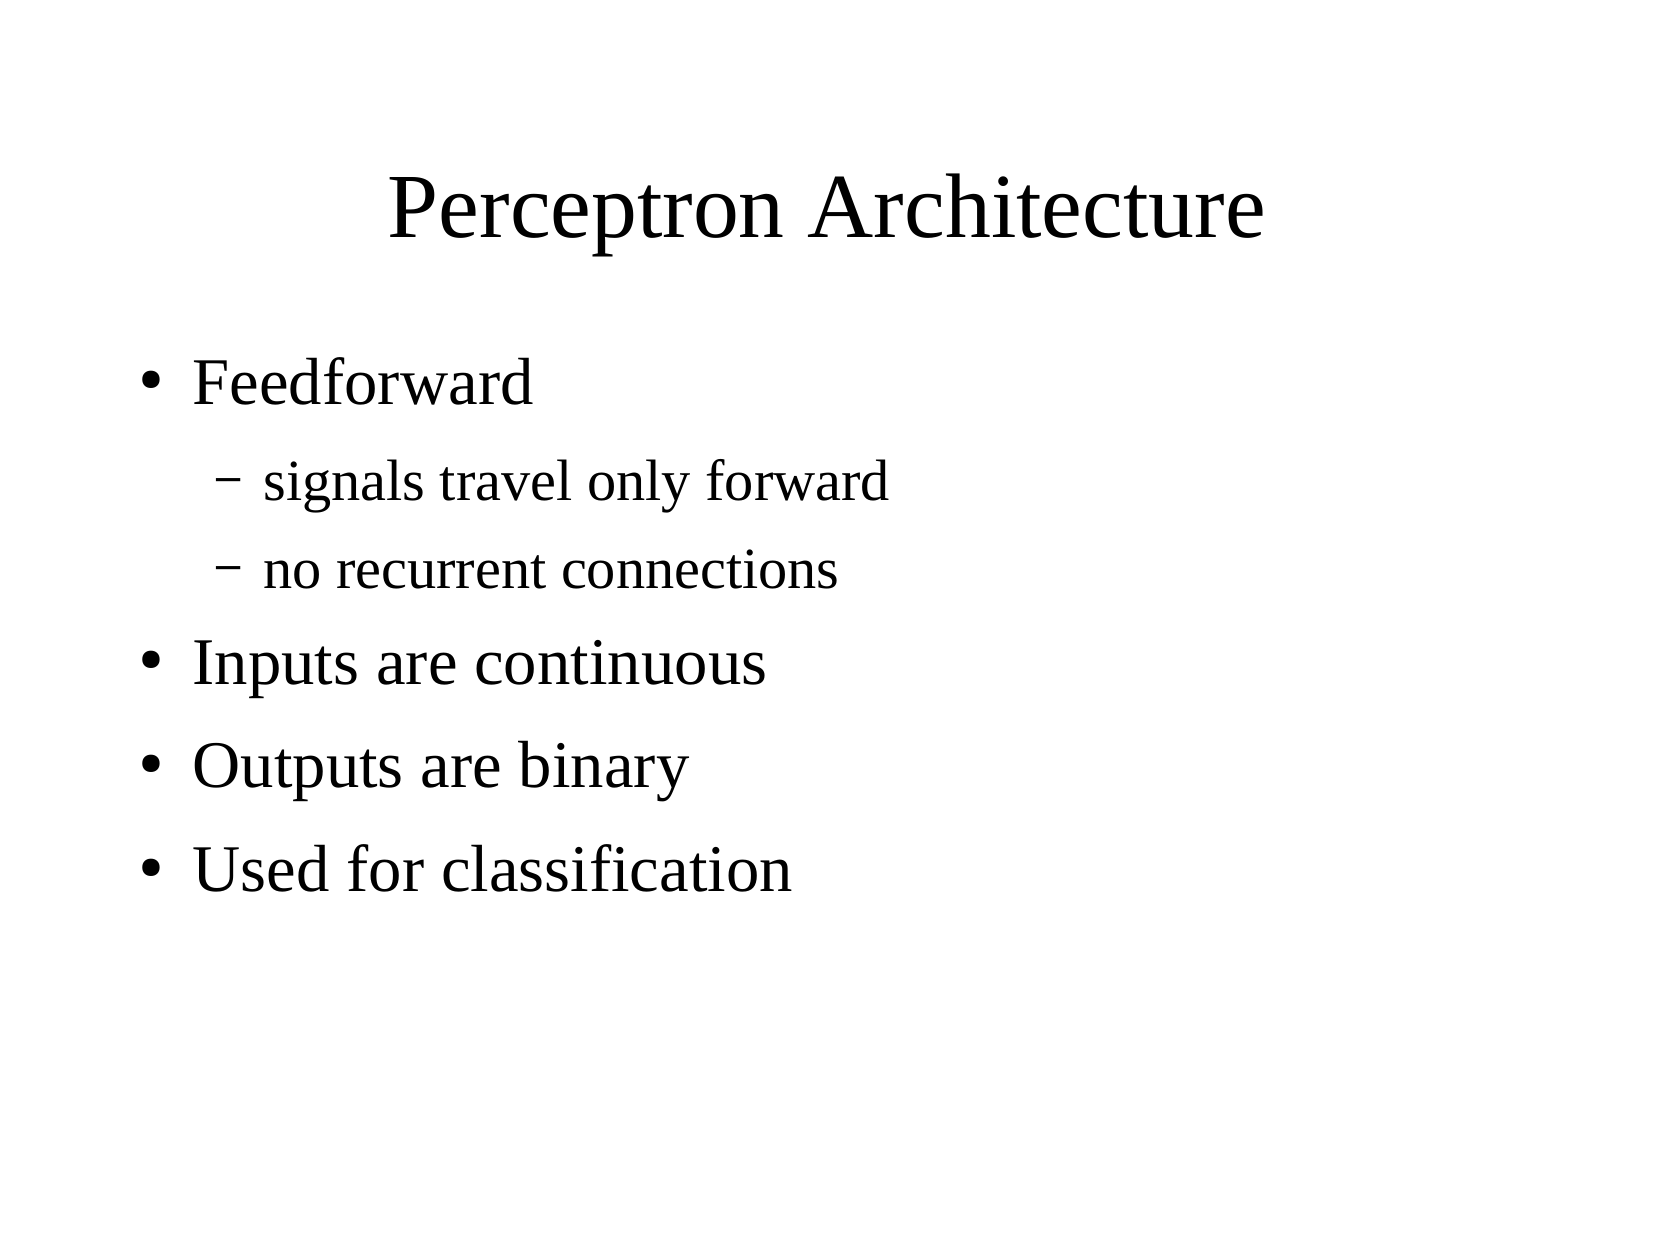

# Perceptron Architecture
Feedforward
signals travel only forward
no recurrent connections
Inputs are continuous
Outputs are binary
Used for classification